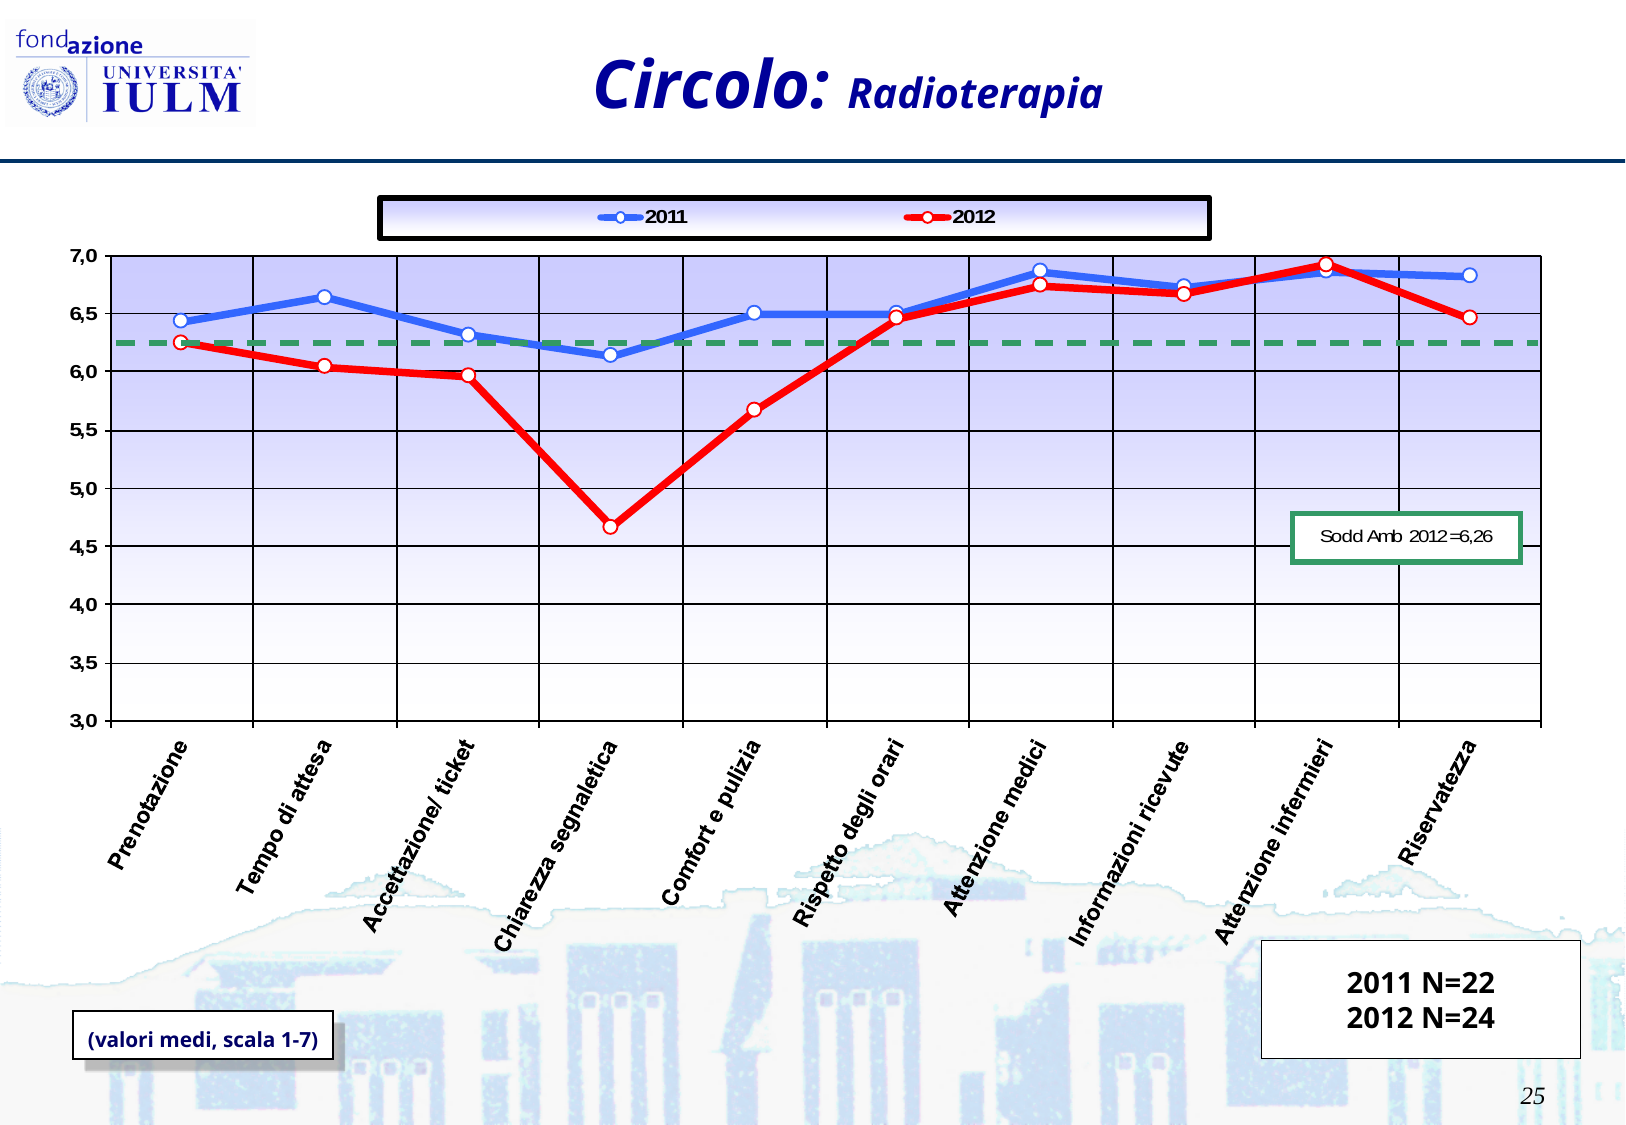

Circolo: Radioterapia
2011 N=22
2012 N=24
(valori medi, scala 1-7)